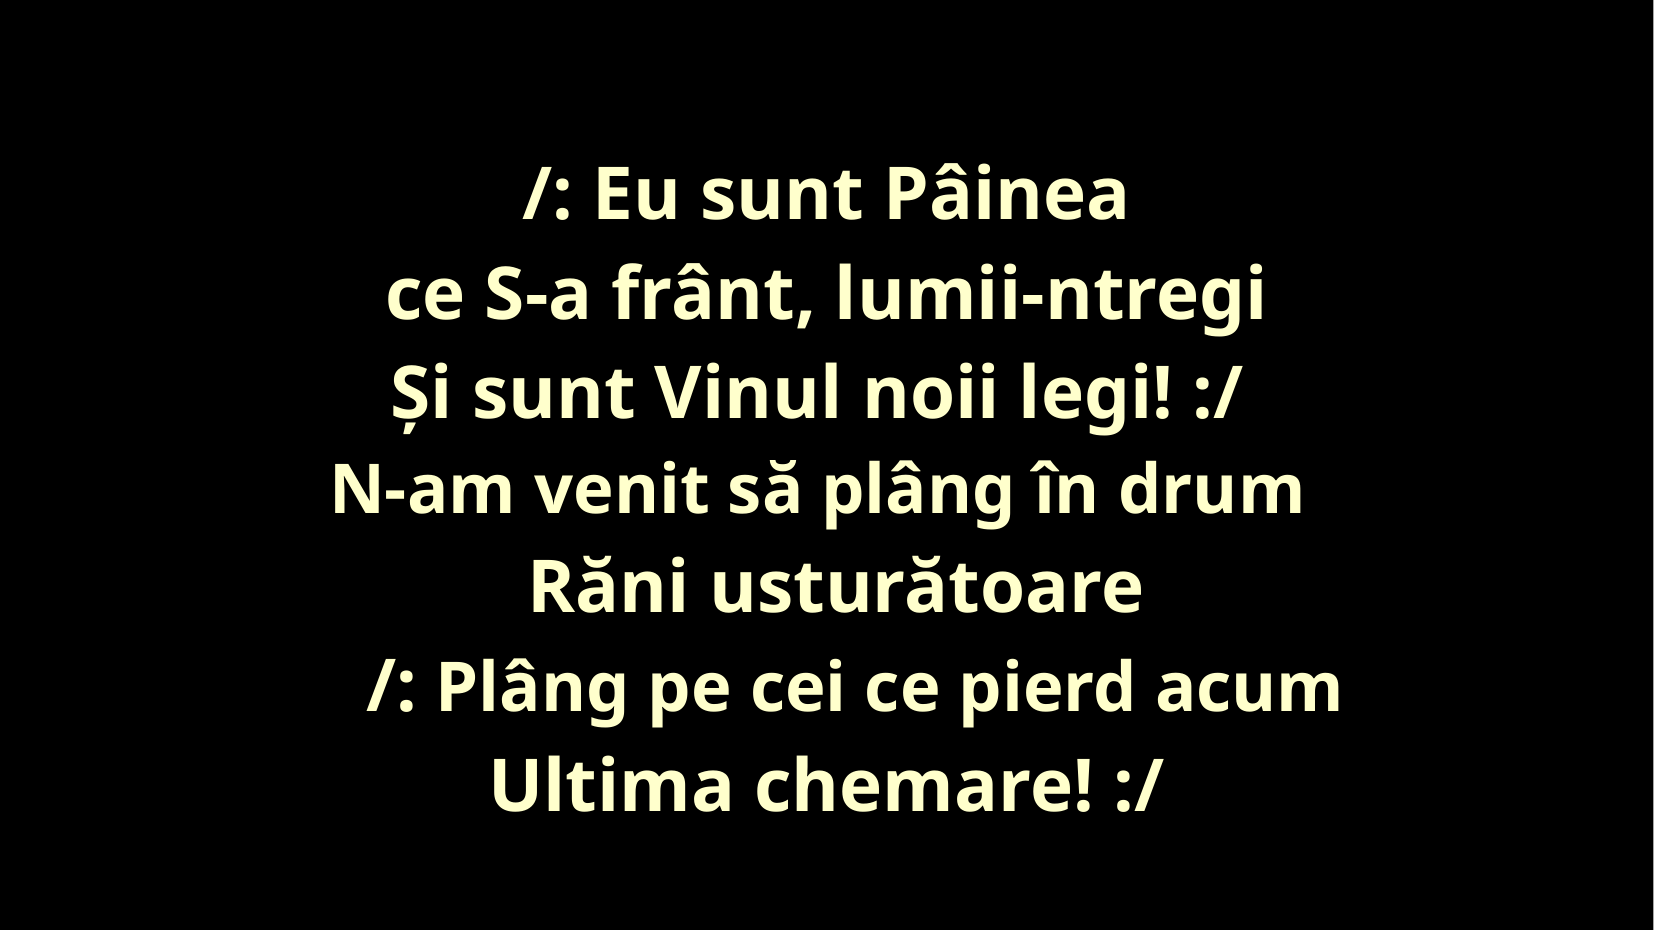

/: Eu sunt Pâinea
ce S-a frânt, lumii-ntregi
Şi sunt Vinul noii legi! :/
N-am venit să plâng în drum
 Răni usturătoare
 /: Plâng pe cei ce pierd acum
Ultima chemare! :/